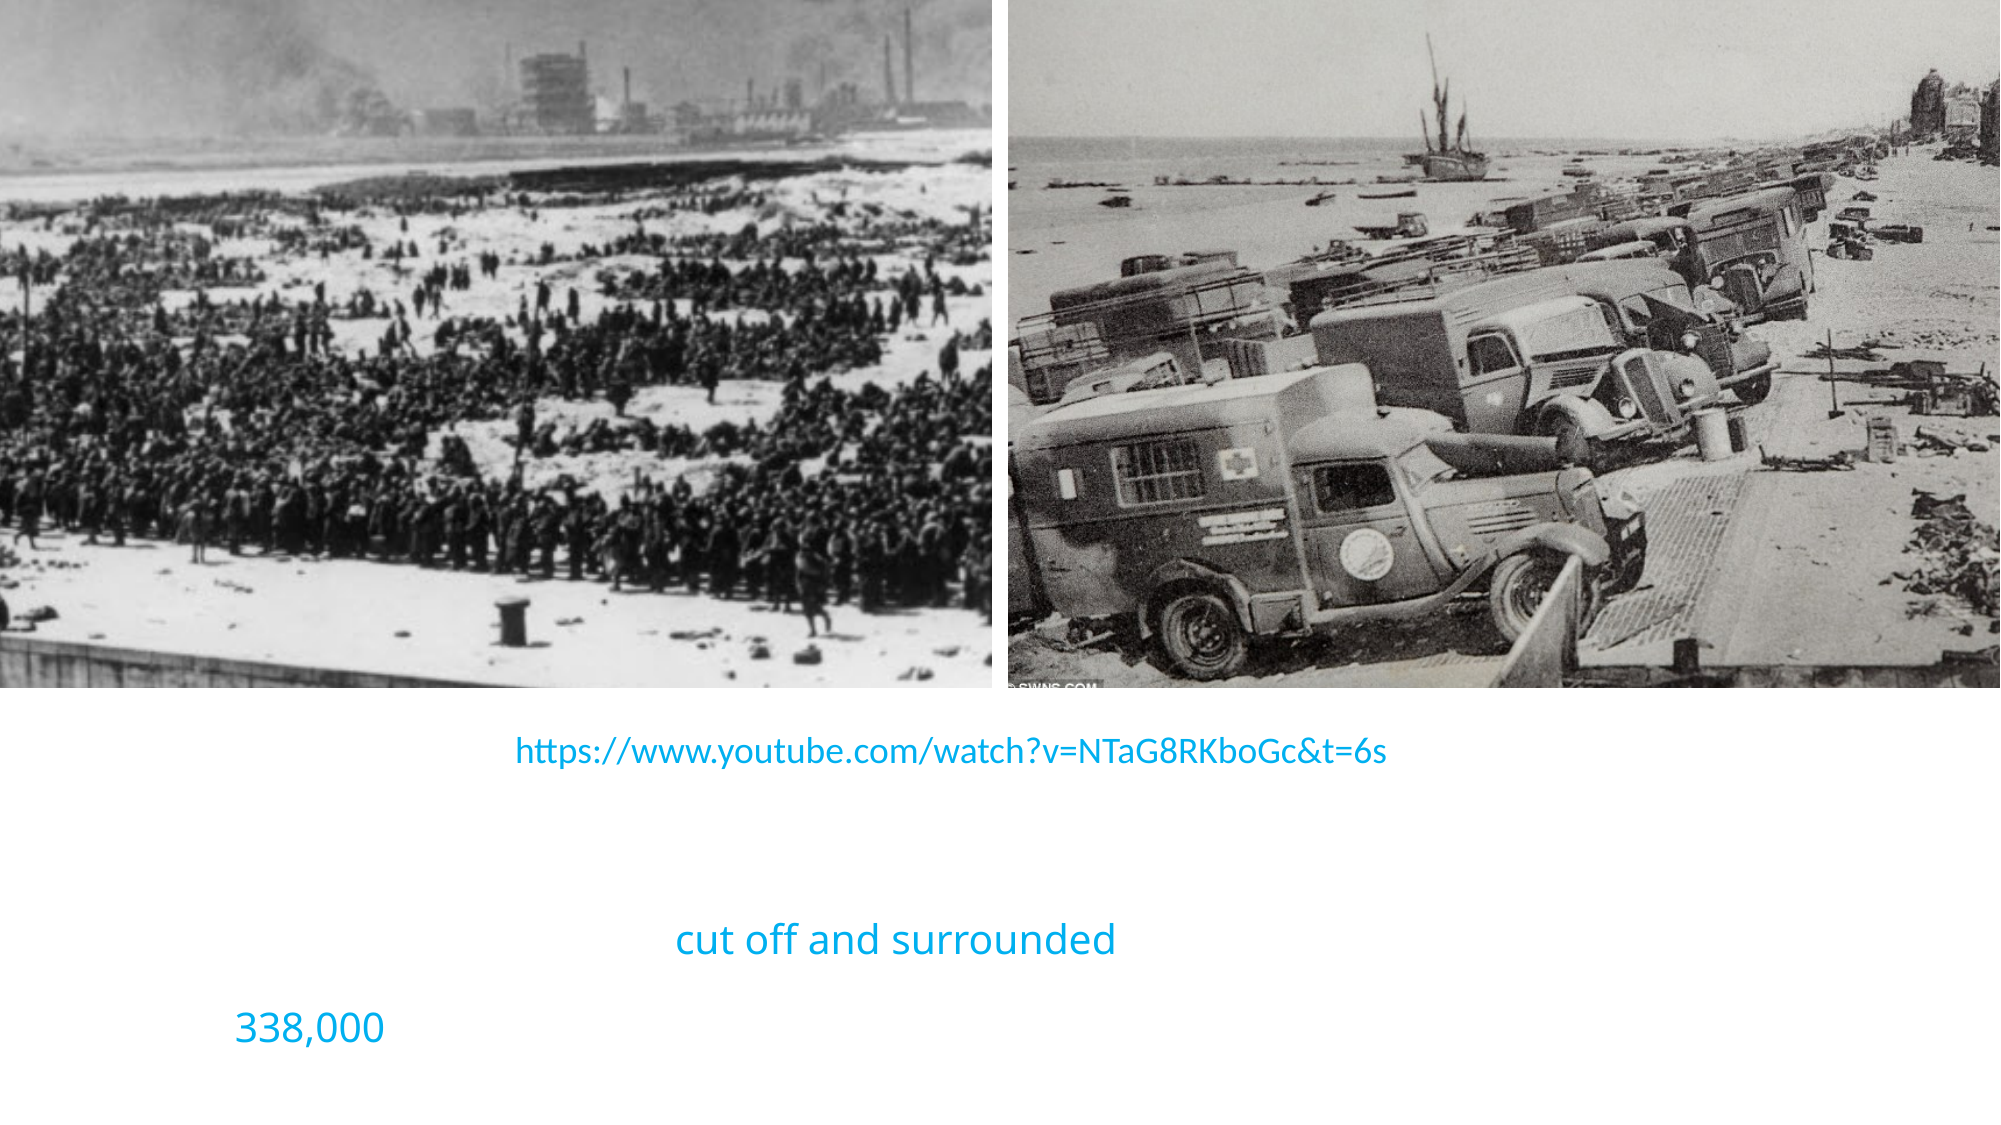

https://www.youtube.com/watch?v=NTaG8RKboGc&t=6s (“Dunkirk” 2017)
# -The British and French were cut off and surrounded by the Germans, who stopped just outside the town. -Over 338,000 troops were evacuated across the English Channel in a “Miracle of Deliverance”, many of them aboard civilian boats.